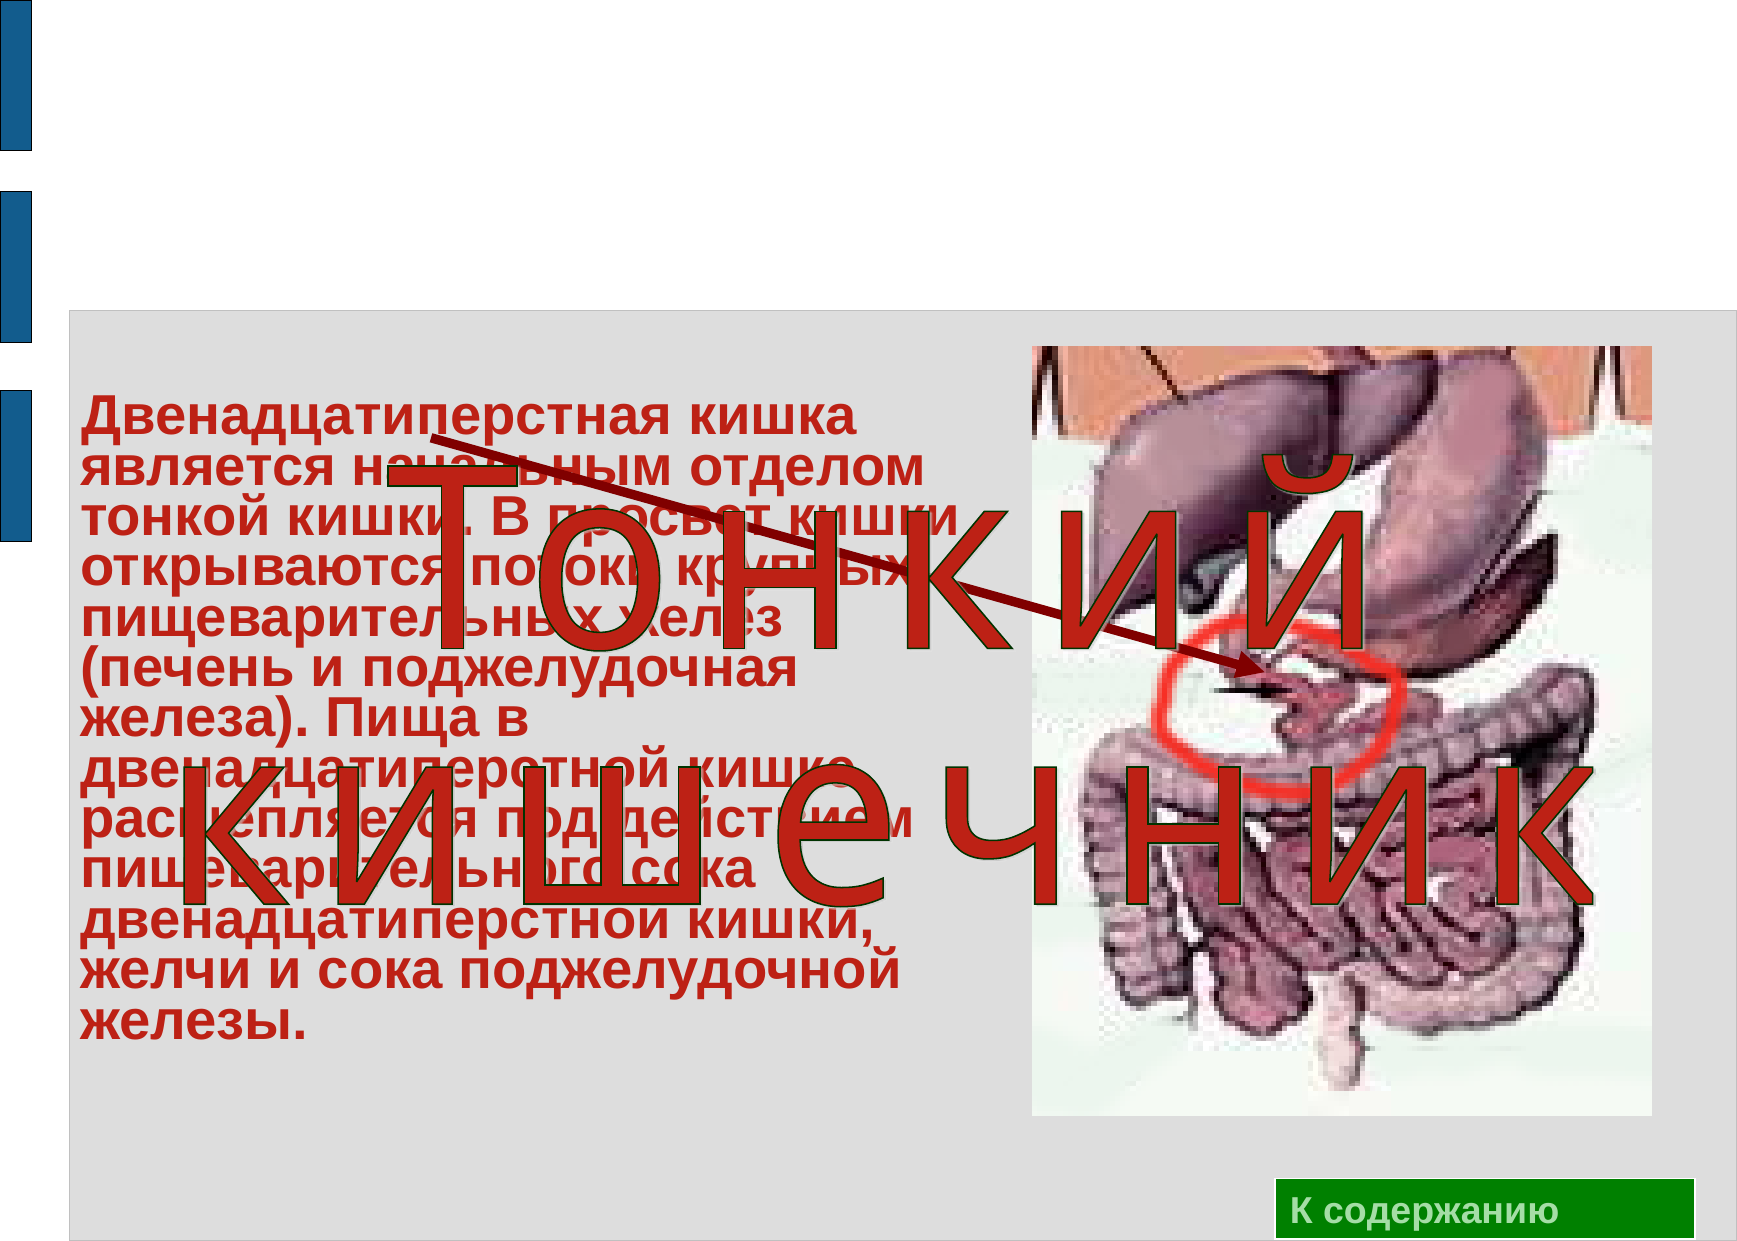

# Двенадцатиперстная кишка является начальным отделом тонкой кишки. В просвет кишки открываются потоки крупных пищеварительных желез (печень и поджелудочная железа). Пища в двенадцатиперстной кишке расщепляется под действием пищеварительного сока двенадцатиперстной кишки, желчи и сока поджелудочной железы.
Тонкий
кишечник
К содержанию